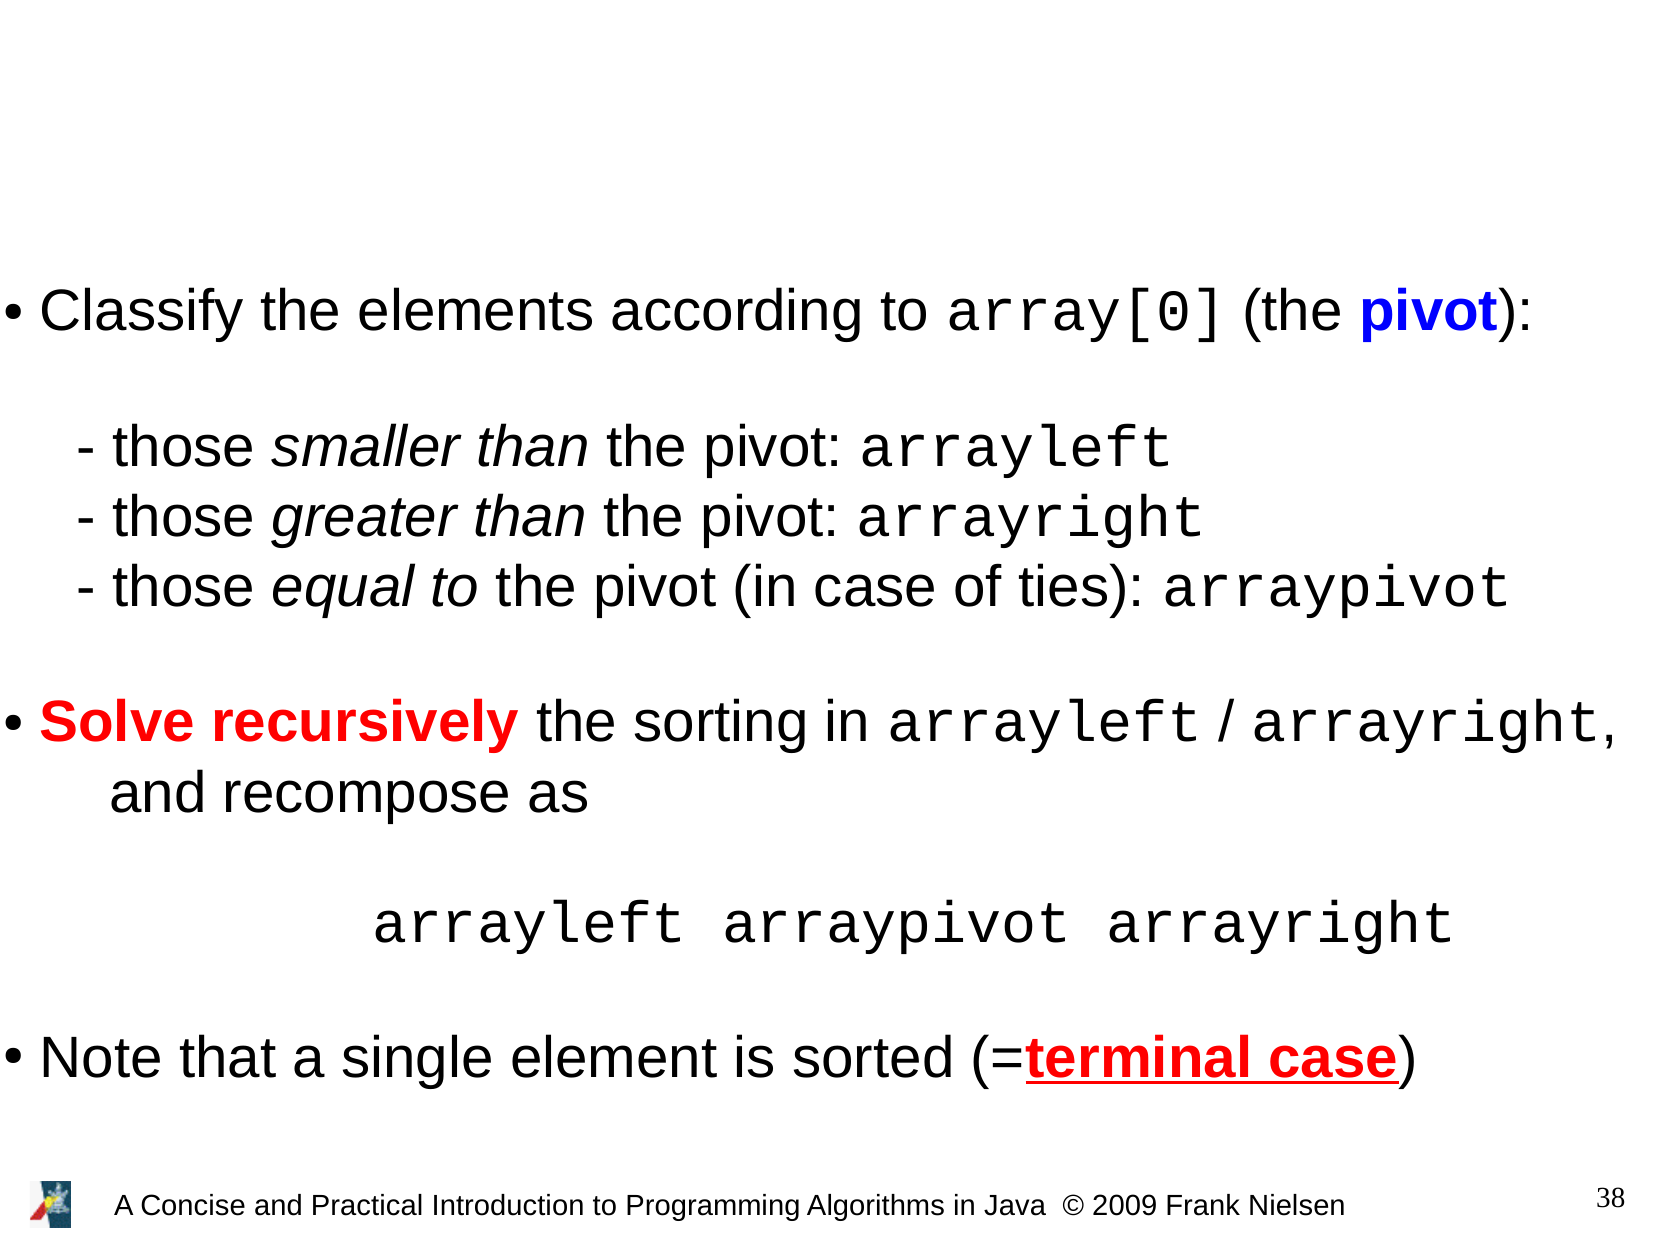

Classify the elements according to array[0] (the pivot):
	- those smaller than the pivot: arrayleft
	- those greater than the pivot: arrayright
	- those equal to the pivot (in case of ties): arraypivot
 Solve recursively the sorting in arrayleft / arrayright,
and recompose as
					arrayleft arraypivot arrayright
 Note that a single element is sorted (=terminal case)